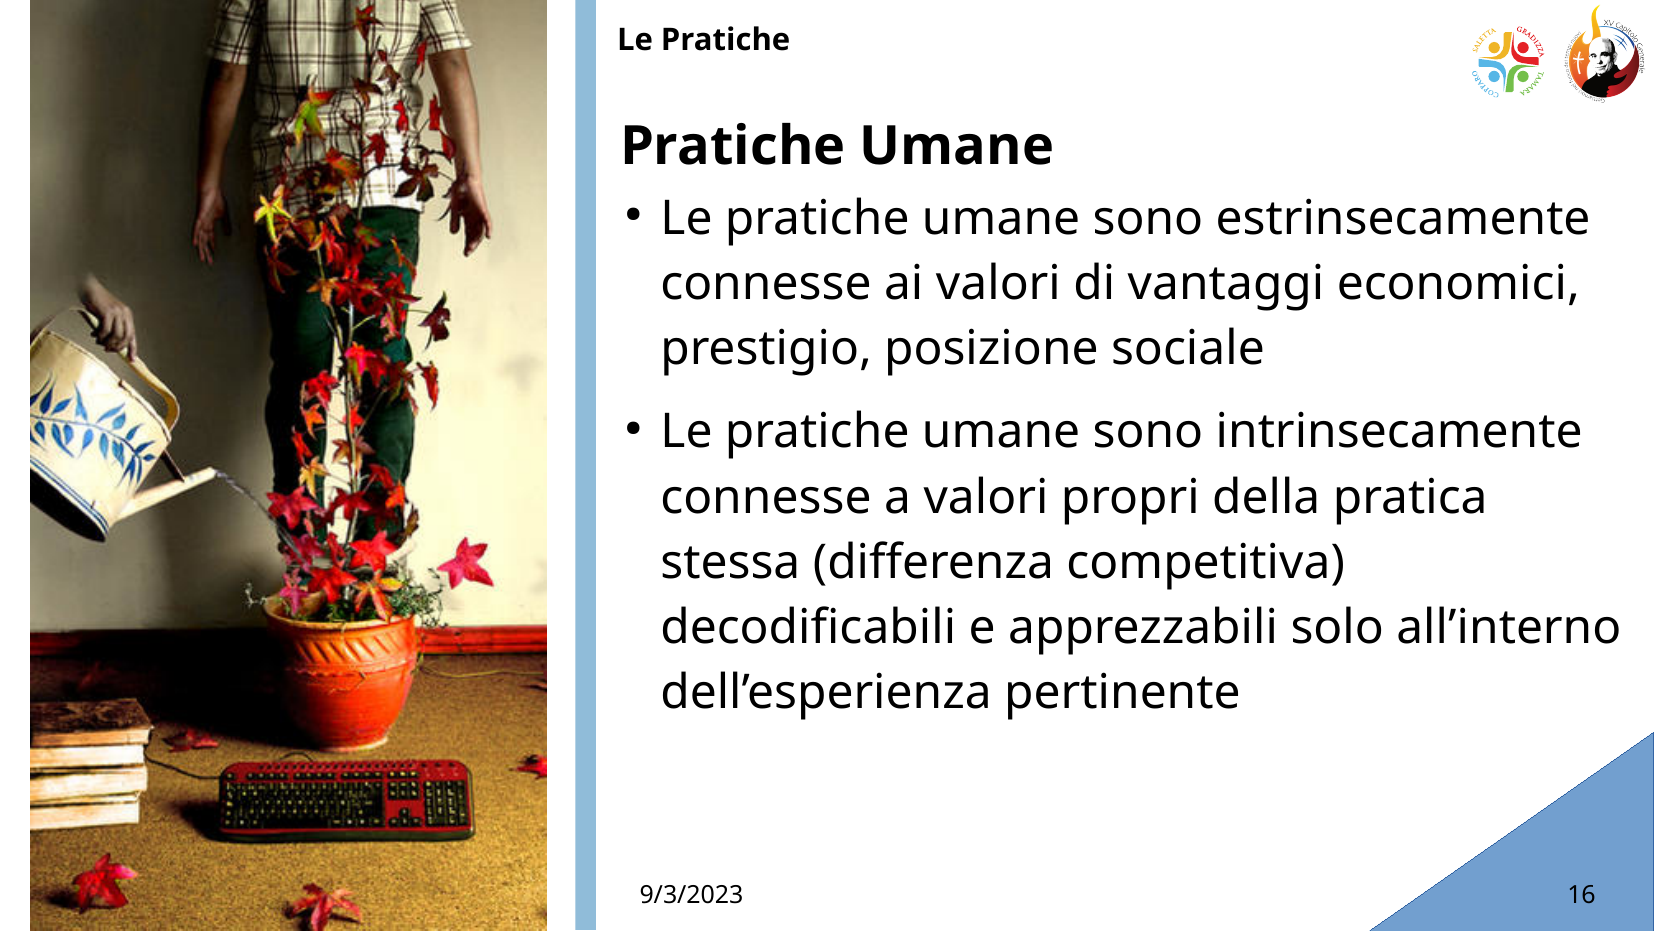

Le Pratiche
# Pratiche Umane
Le pratiche umane sono estrinsecamente connesse ai valori di vantaggi economici, prestigio, posizione sociale
Le pratiche umane sono intrinsecamente connesse a valori propri della pratica stessa (differenza competitiva) decodificabili e apprezzabili solo all’interno dell’esperienza pertinente